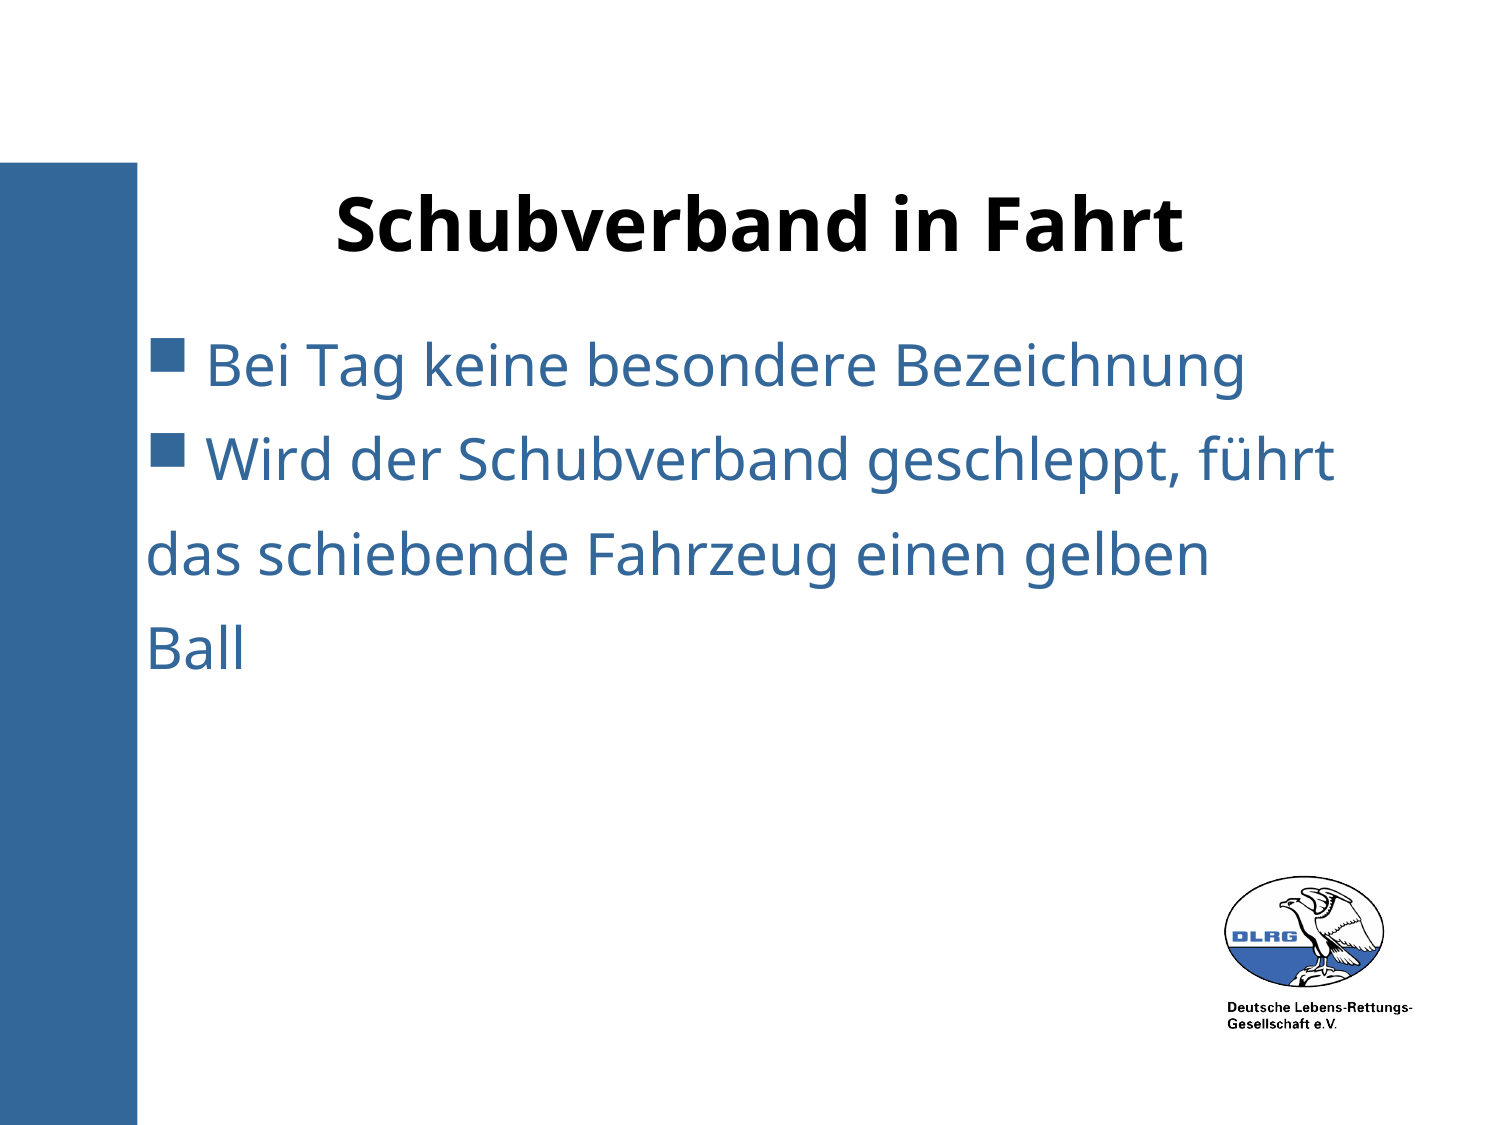

#
Schubverband in Fahrt
 Bei Tag keine besondere Bezeichnung
 Wird der Schubverband geschleppt, führt das schiebende Fahrzeug einen gelben Ball